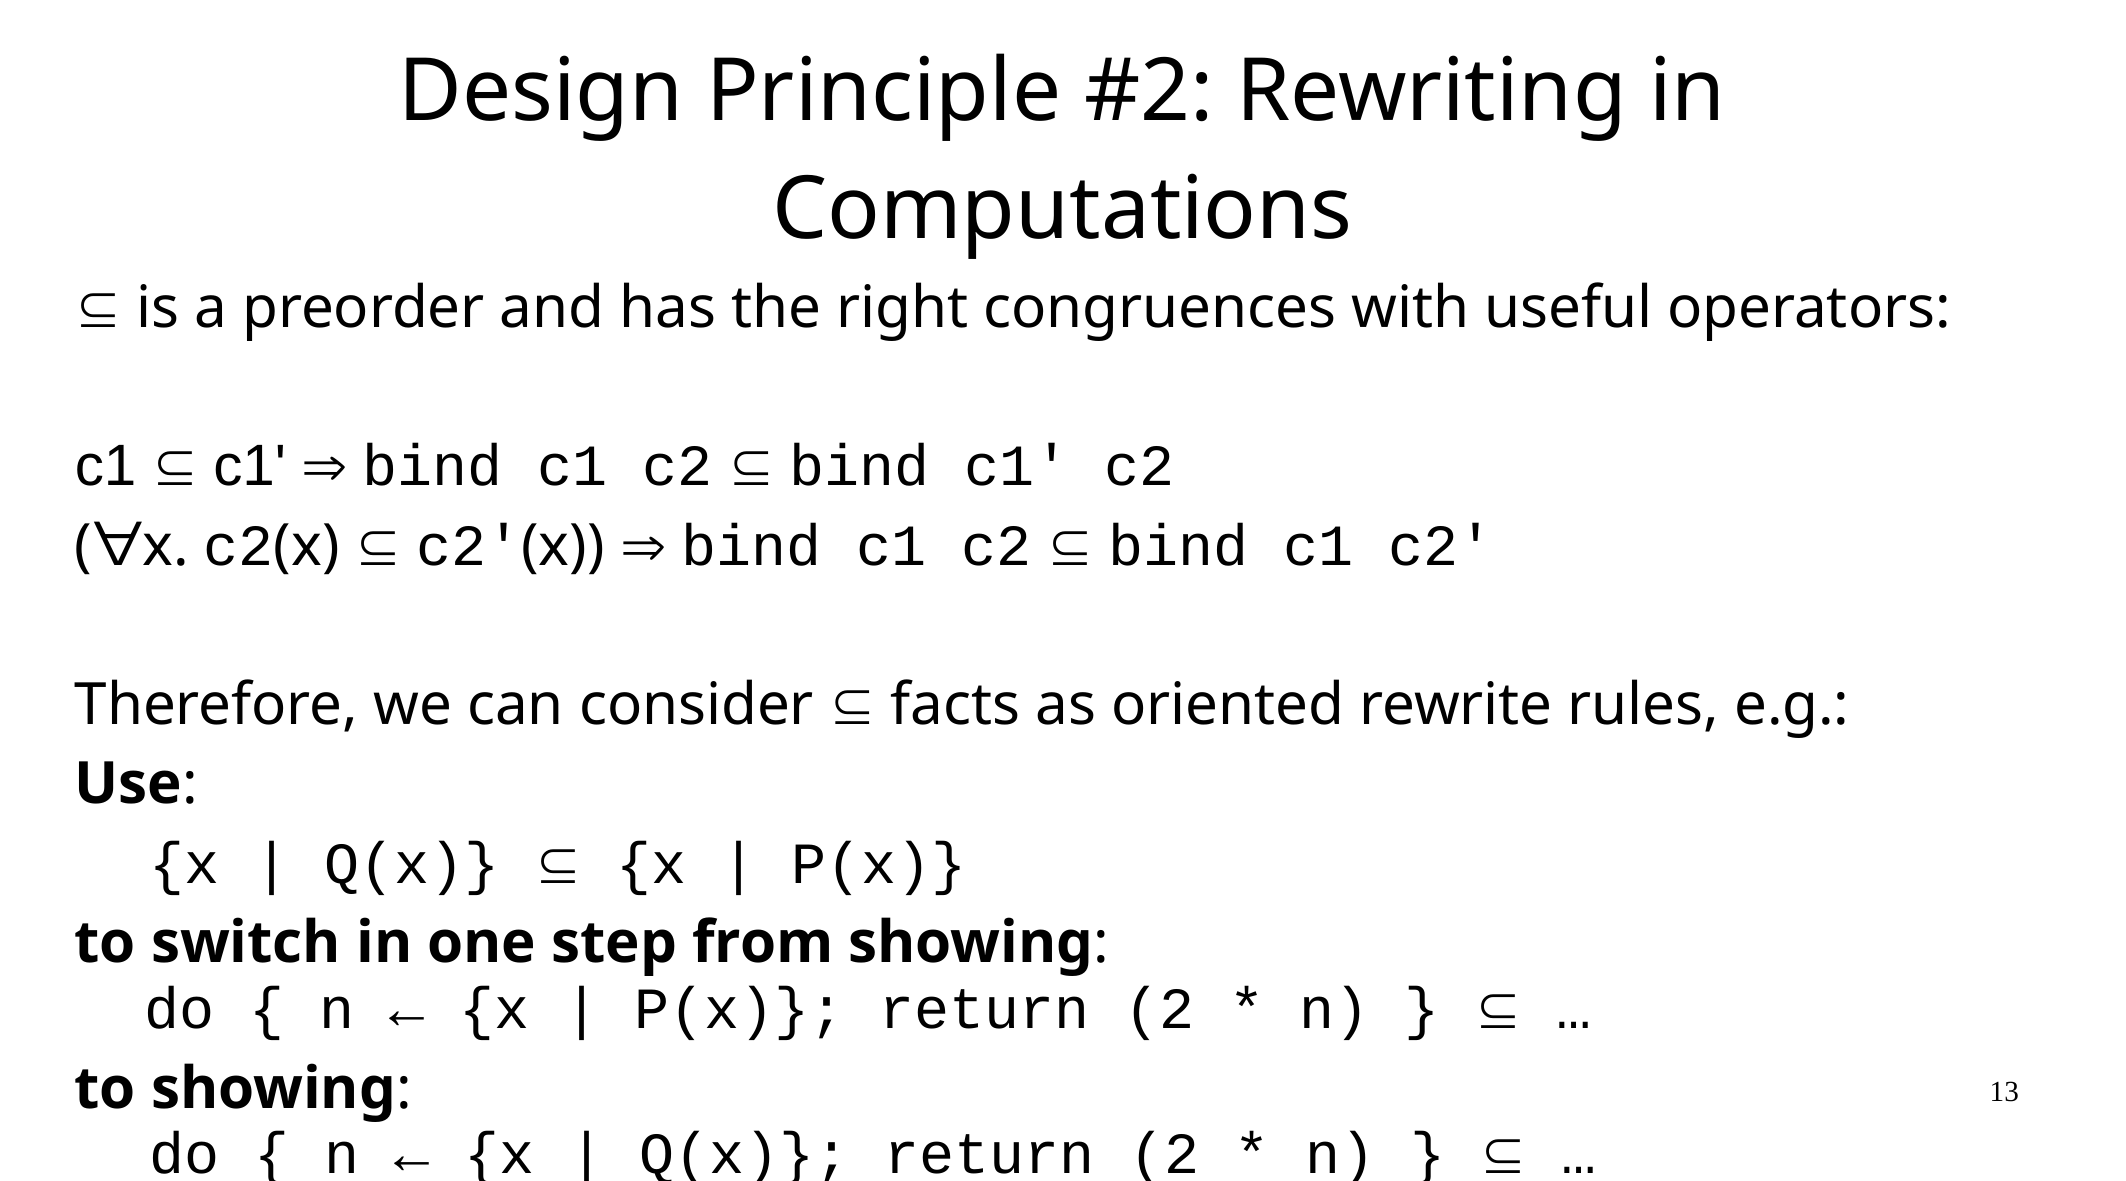

# Design Principle #2: Rewriting in Computations
⊆ is a preorder and has the right congruences with useful operators:
c1 ⊆ c1' ⇒ bind c1 c2 ⊆ bind c1' c2
(∀x. c2(x) ⊆ c2'(x)) ⇒ bind c1 c2 ⊆ bind c1 c2'
Therefore, we can consider ⊆ facts as oriented rewrite rules, e.g.:
Use:
	{x | Q(x)} ⊆ {x | P(x)}
to switch in one step from showing:
 do { n ← {x | P(x)}; return (2 * n) } ⊆ …
to showing:
	do { n ← {x | Q(x)}; return (2 * n) } ⊆ …
13